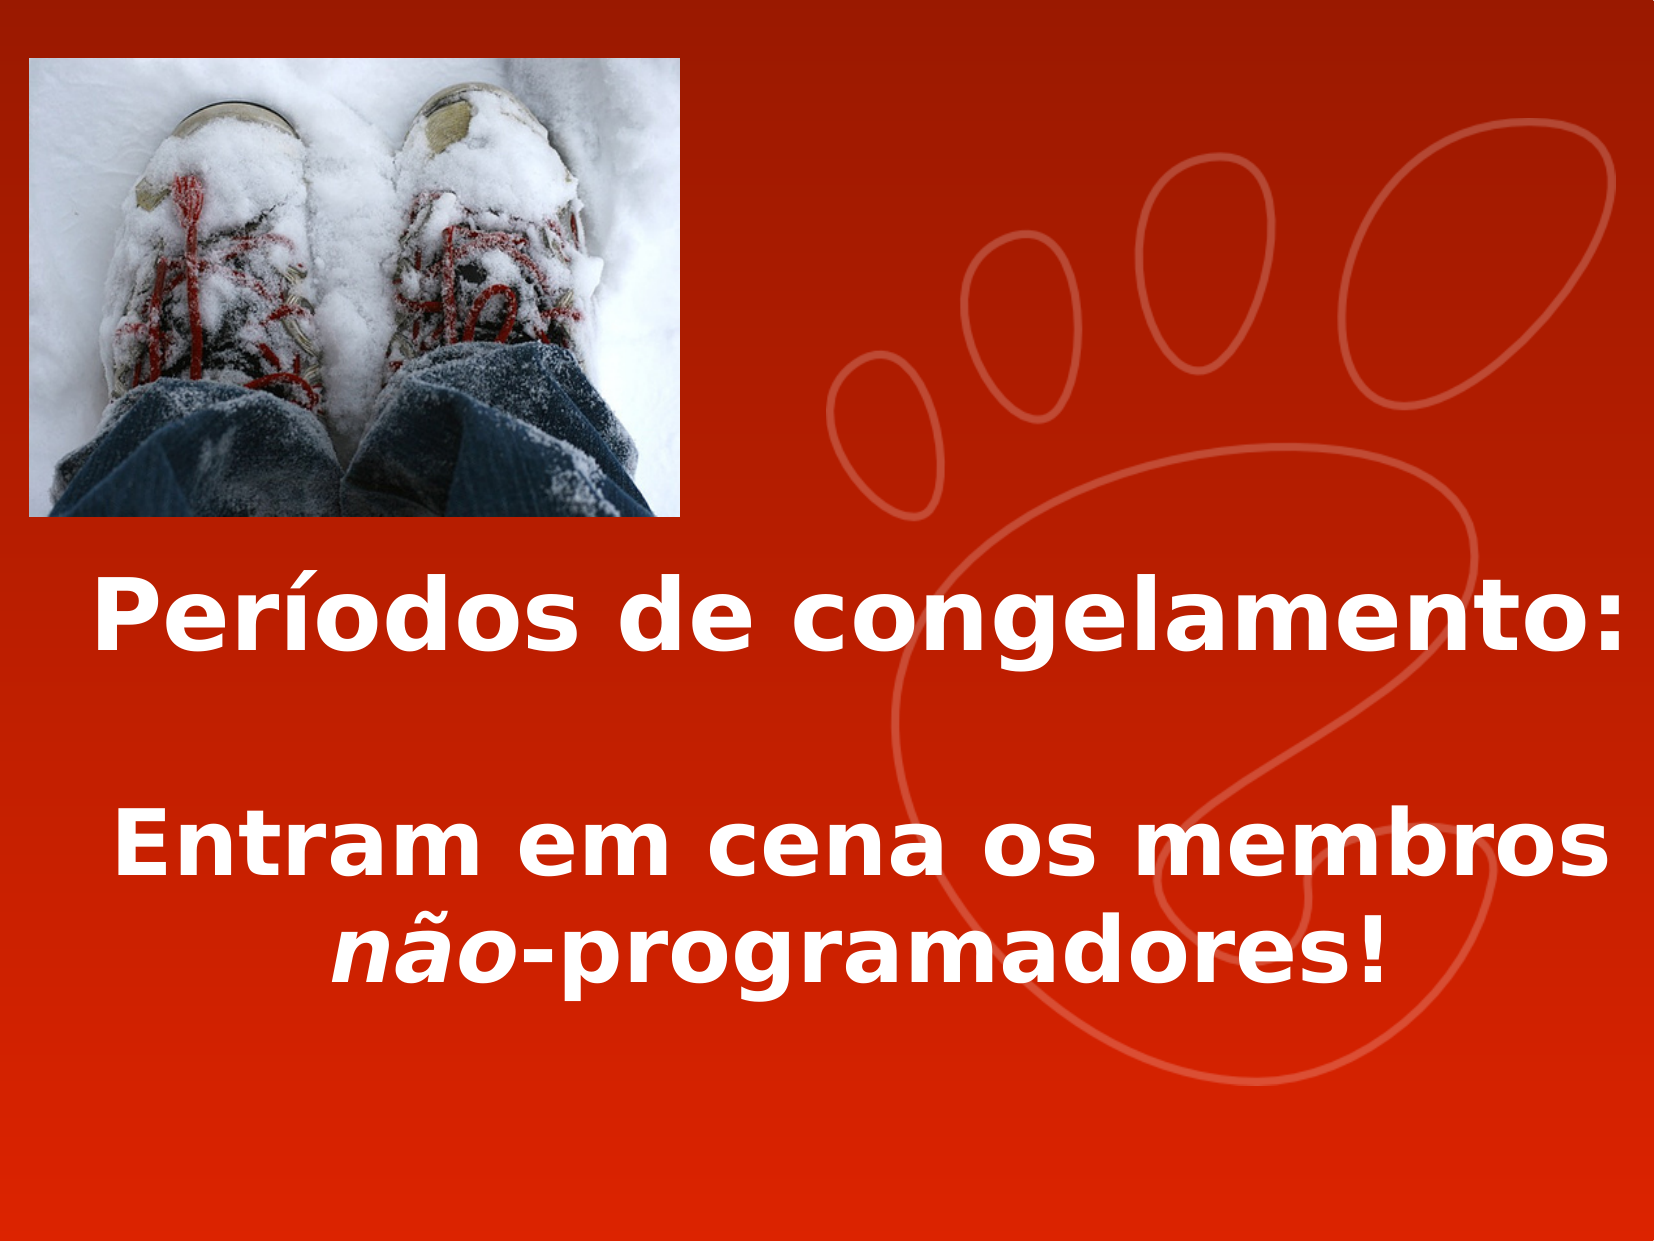

# Períodos de congelamento: Entram em cena os membros não-programadores!